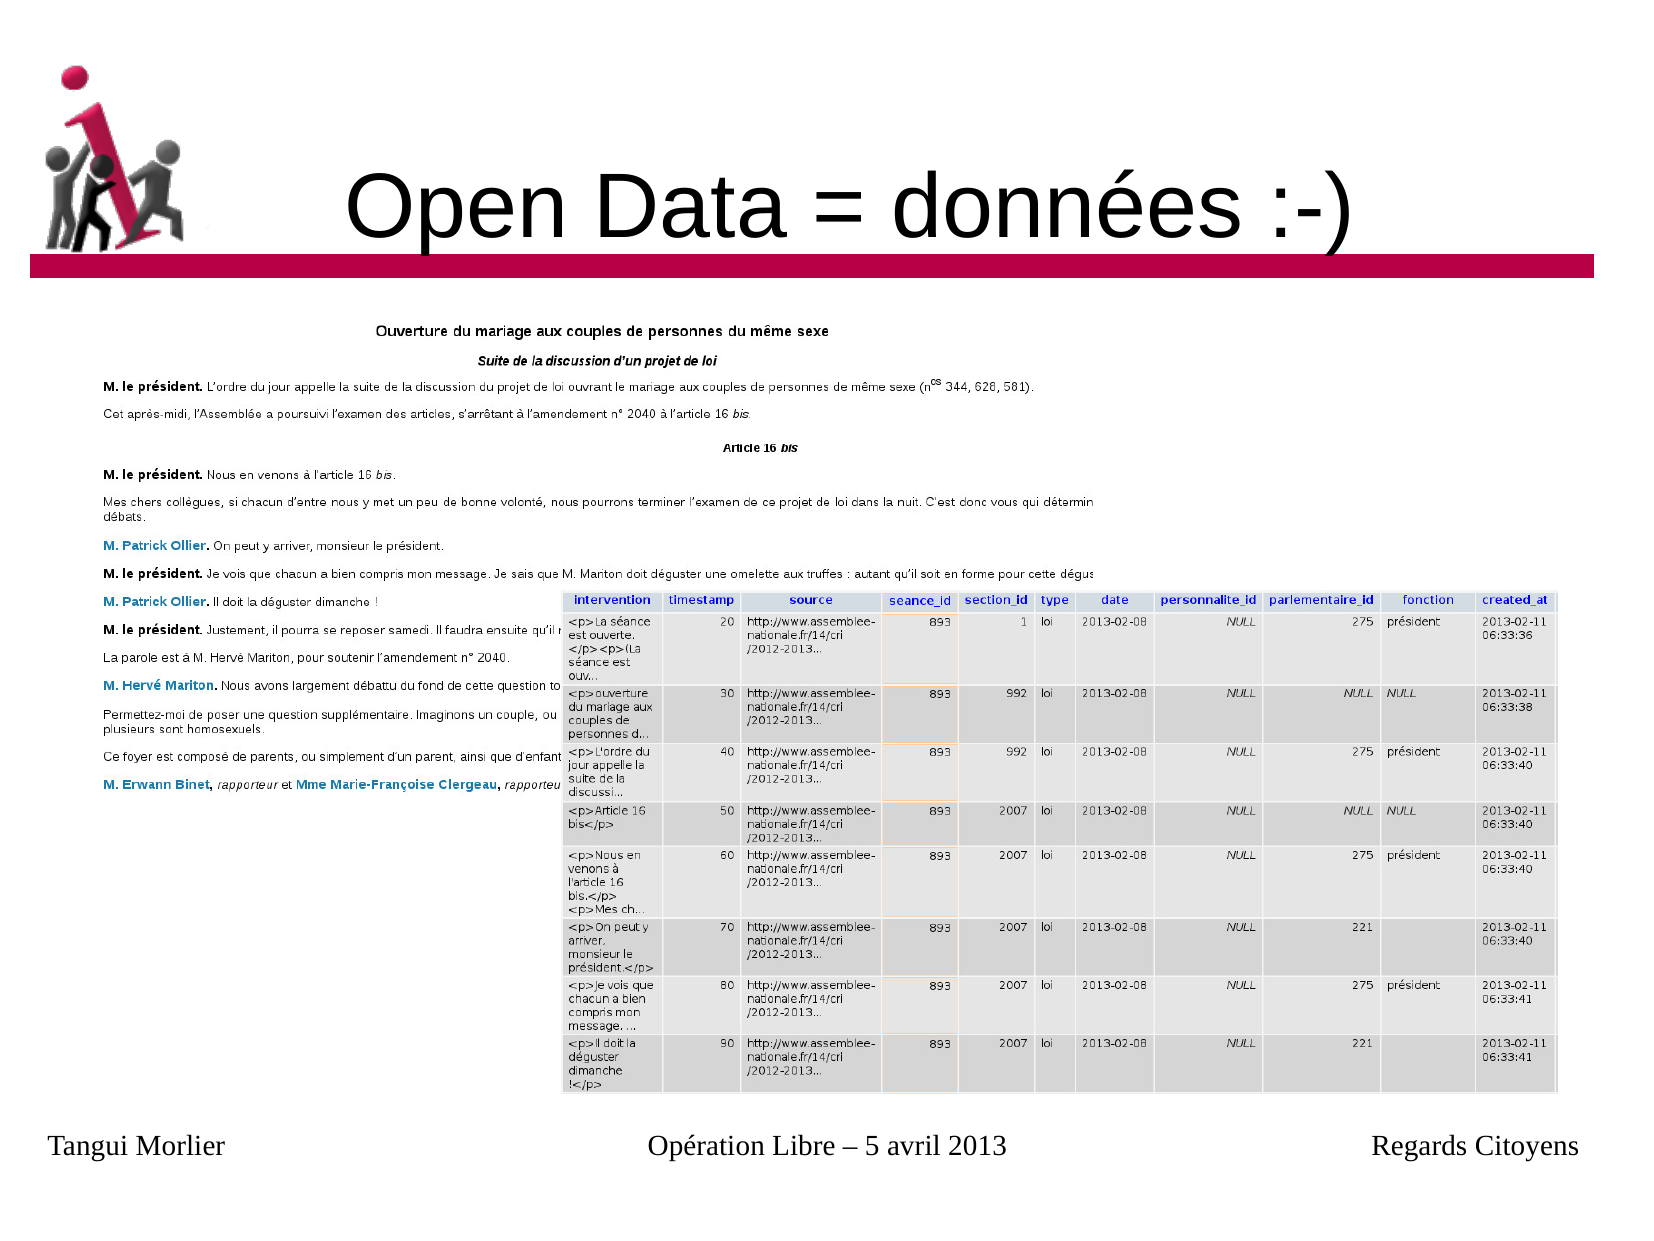

# Open Data = données :-)
Tangui Morlier - Opération Libre - 5 avril 2013